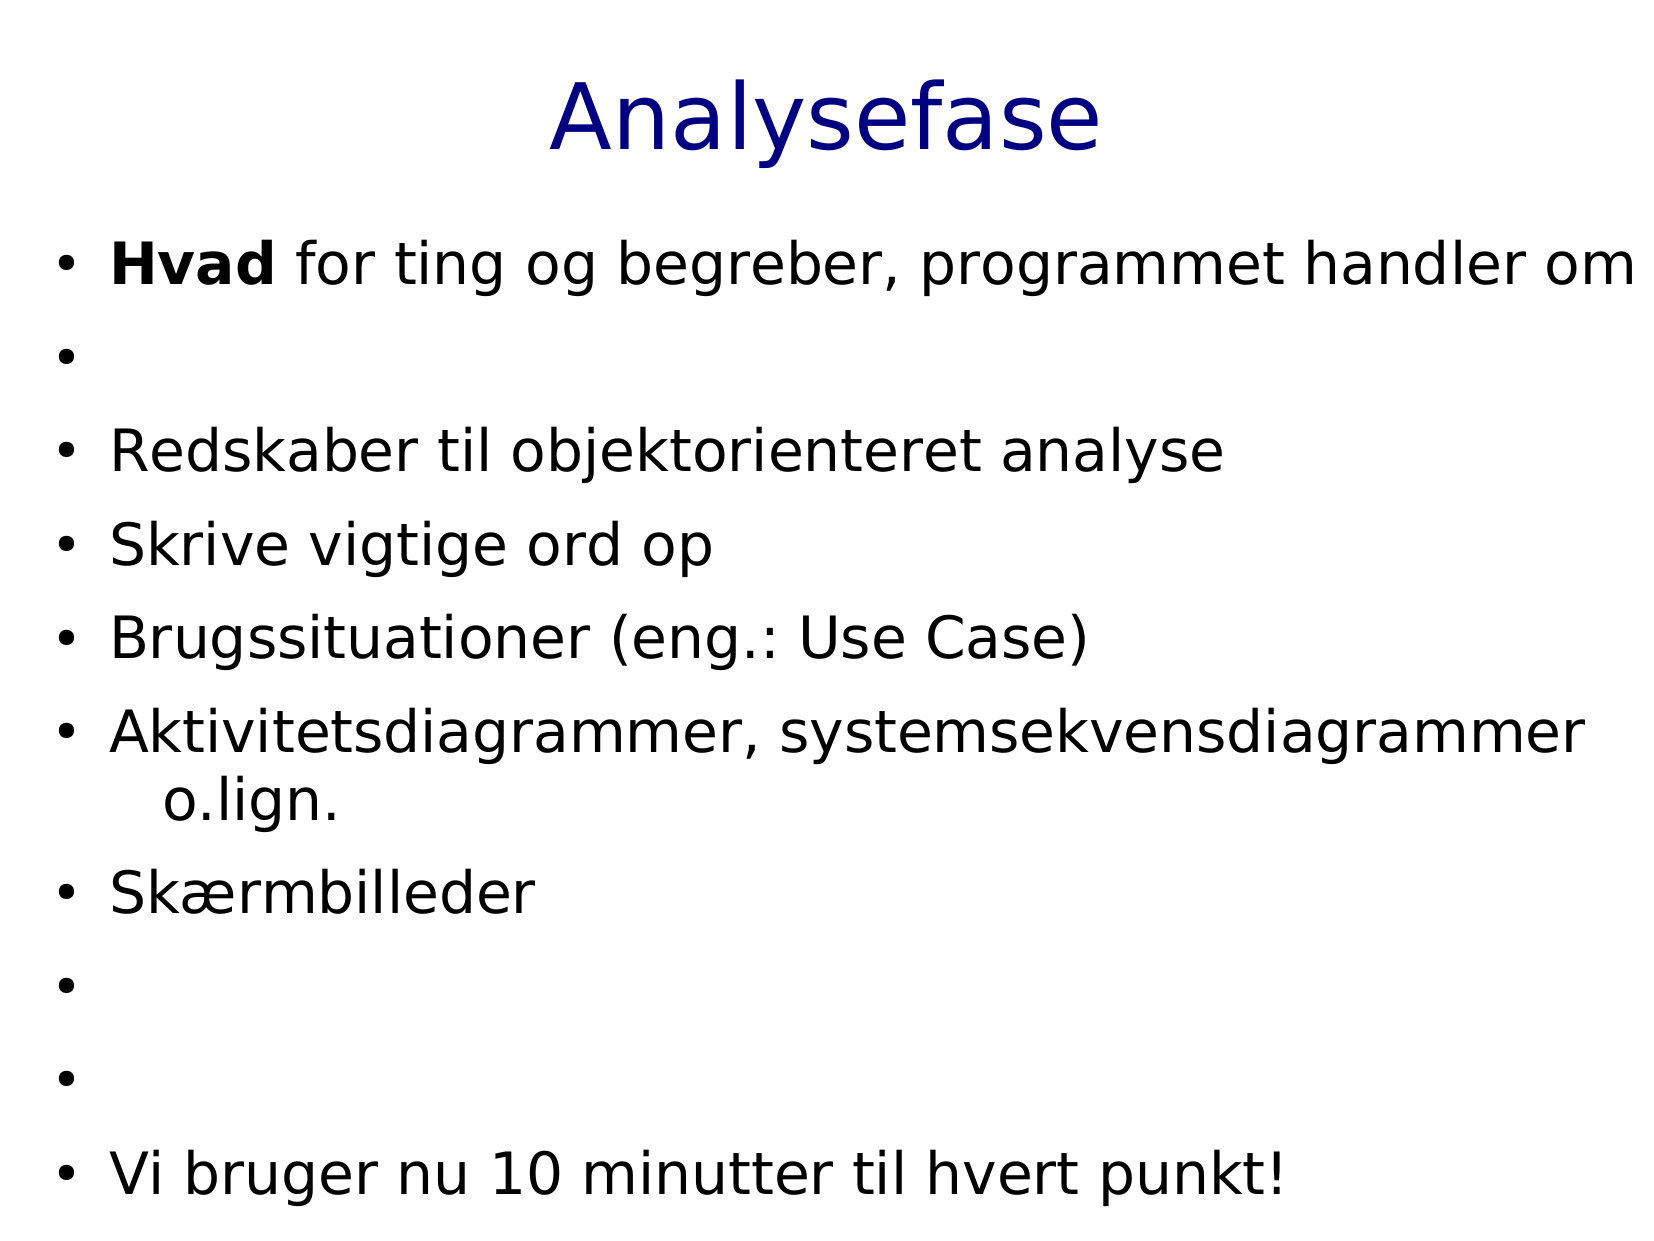

# Analysefase
Hvad for ting og begreber, programmet handler om
Redskaber til objektorienteret analyse
Skrive vigtige ord op
Brugssituationer (eng.: Use Case)
Aktivitetsdiagrammer, systemsekvensdiagrammer o.lign.
Skærmbilleder
Vi bruger nu 10 minutter til hvert punkt!